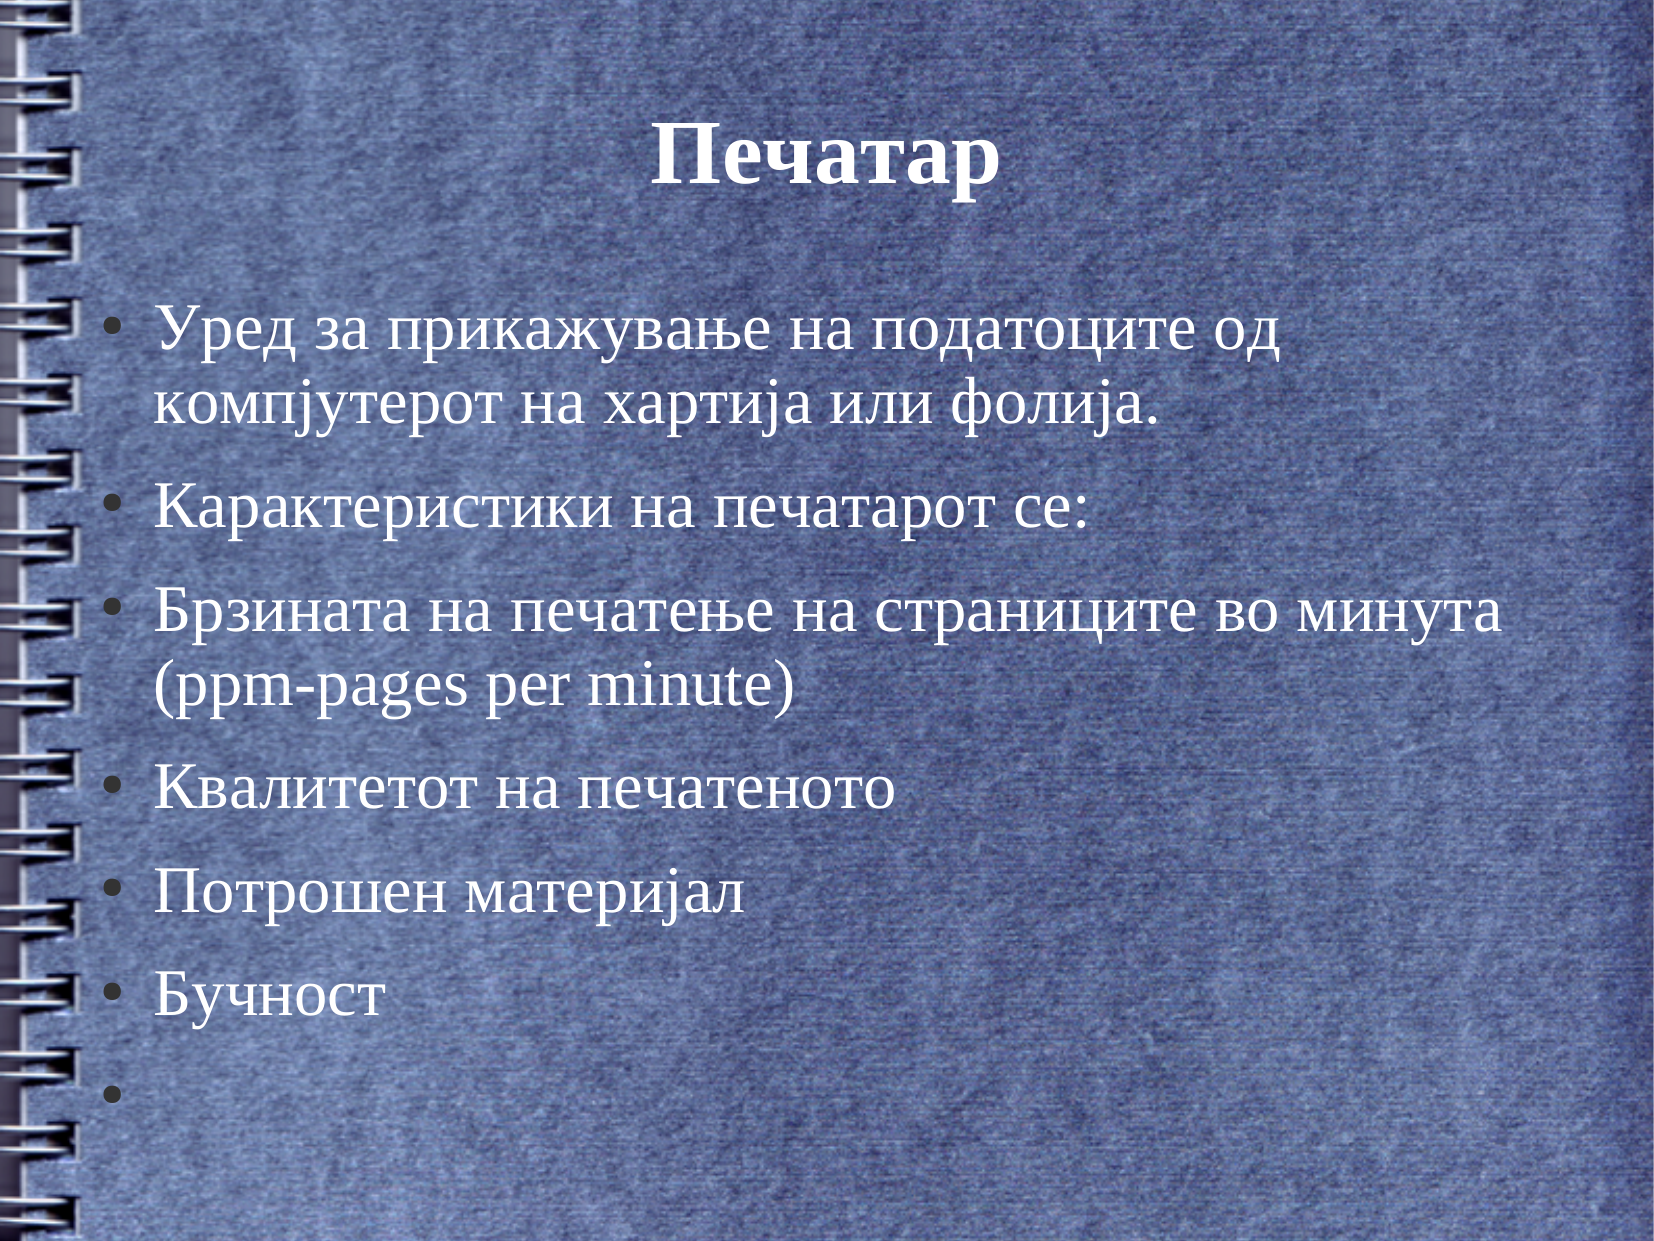

# Печатар
Уред за прикажување на податоците од компјутерот на хартија или фолија.
Карактеристики на печатарот се:
Брзината на печатење на страниците во минута (ppm-pages per minute)
Квалитетот на печатеното
Потрошен материјал
Бучност